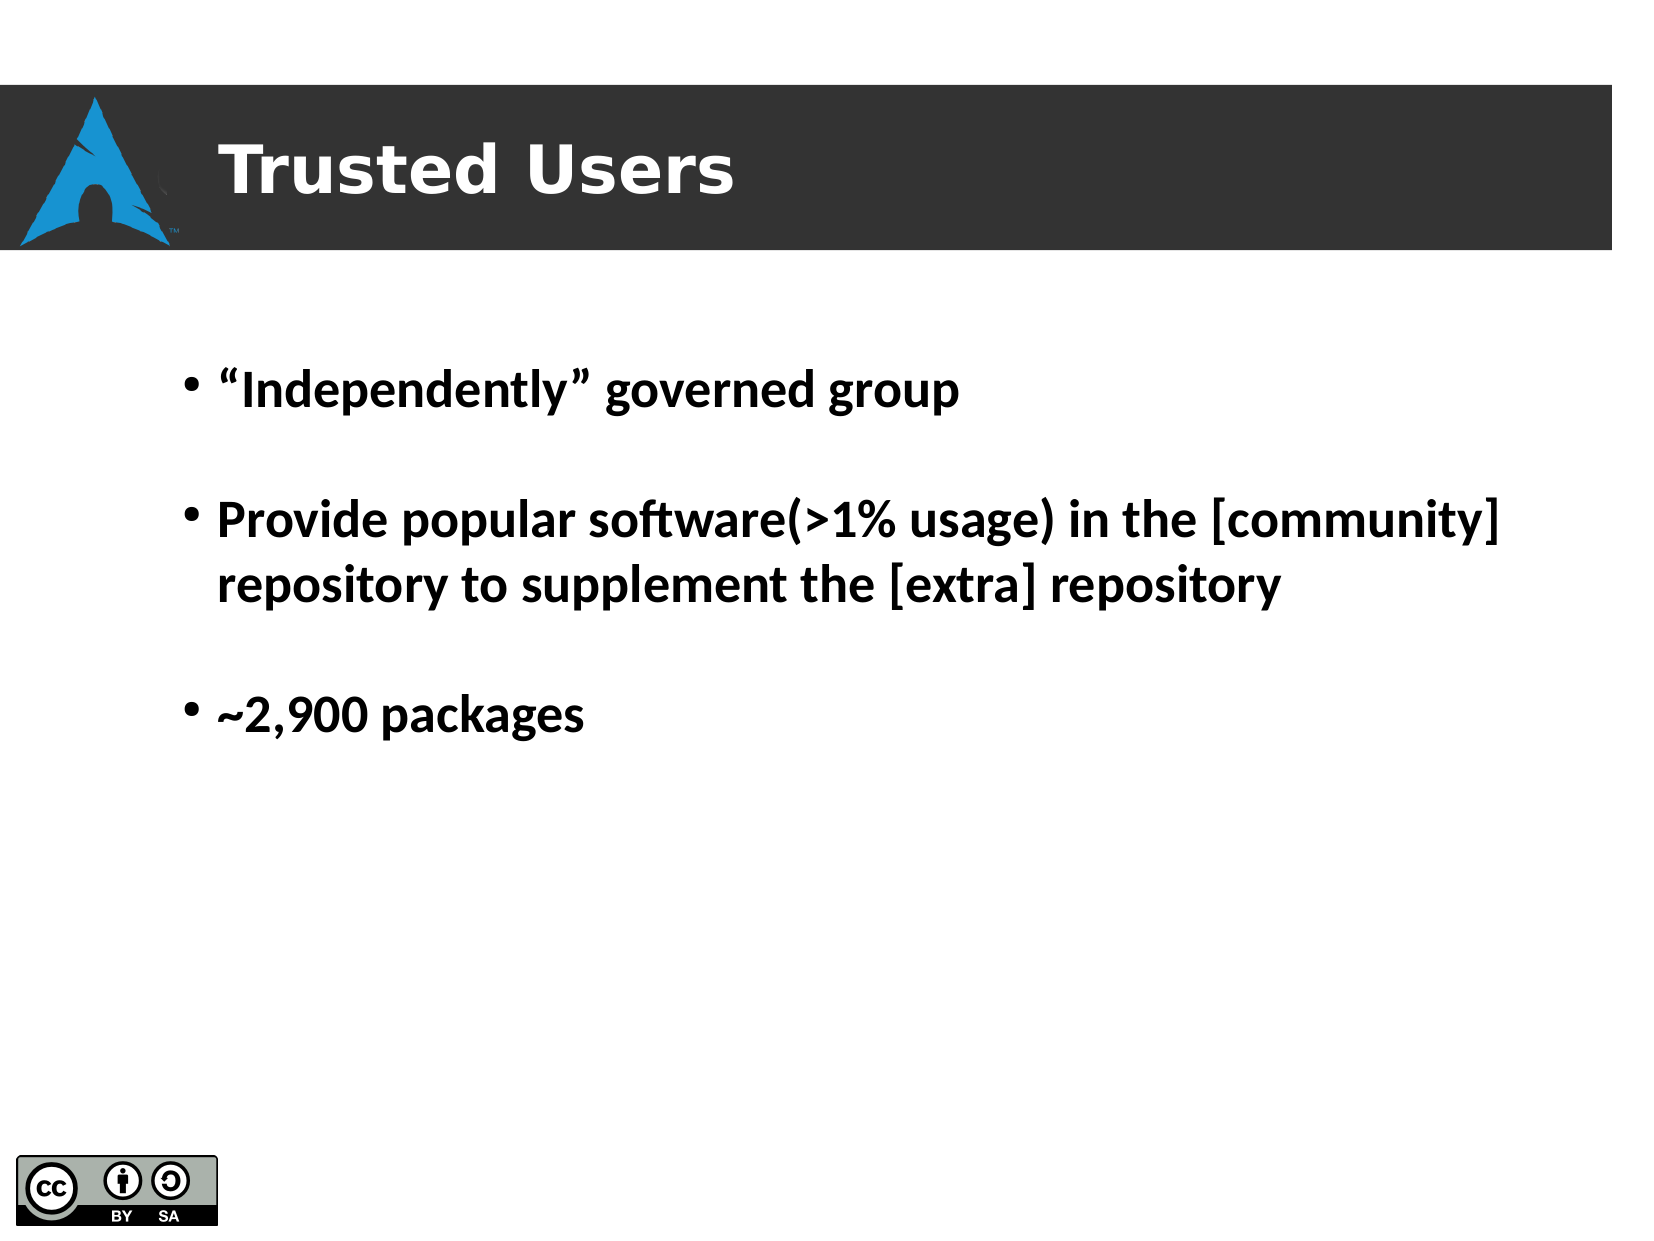

Trusted Users
#
“Independently” governed group
Provide popular software(>1% usage) in the [community] repository to supplement the [extra] repository
~2,900 packages